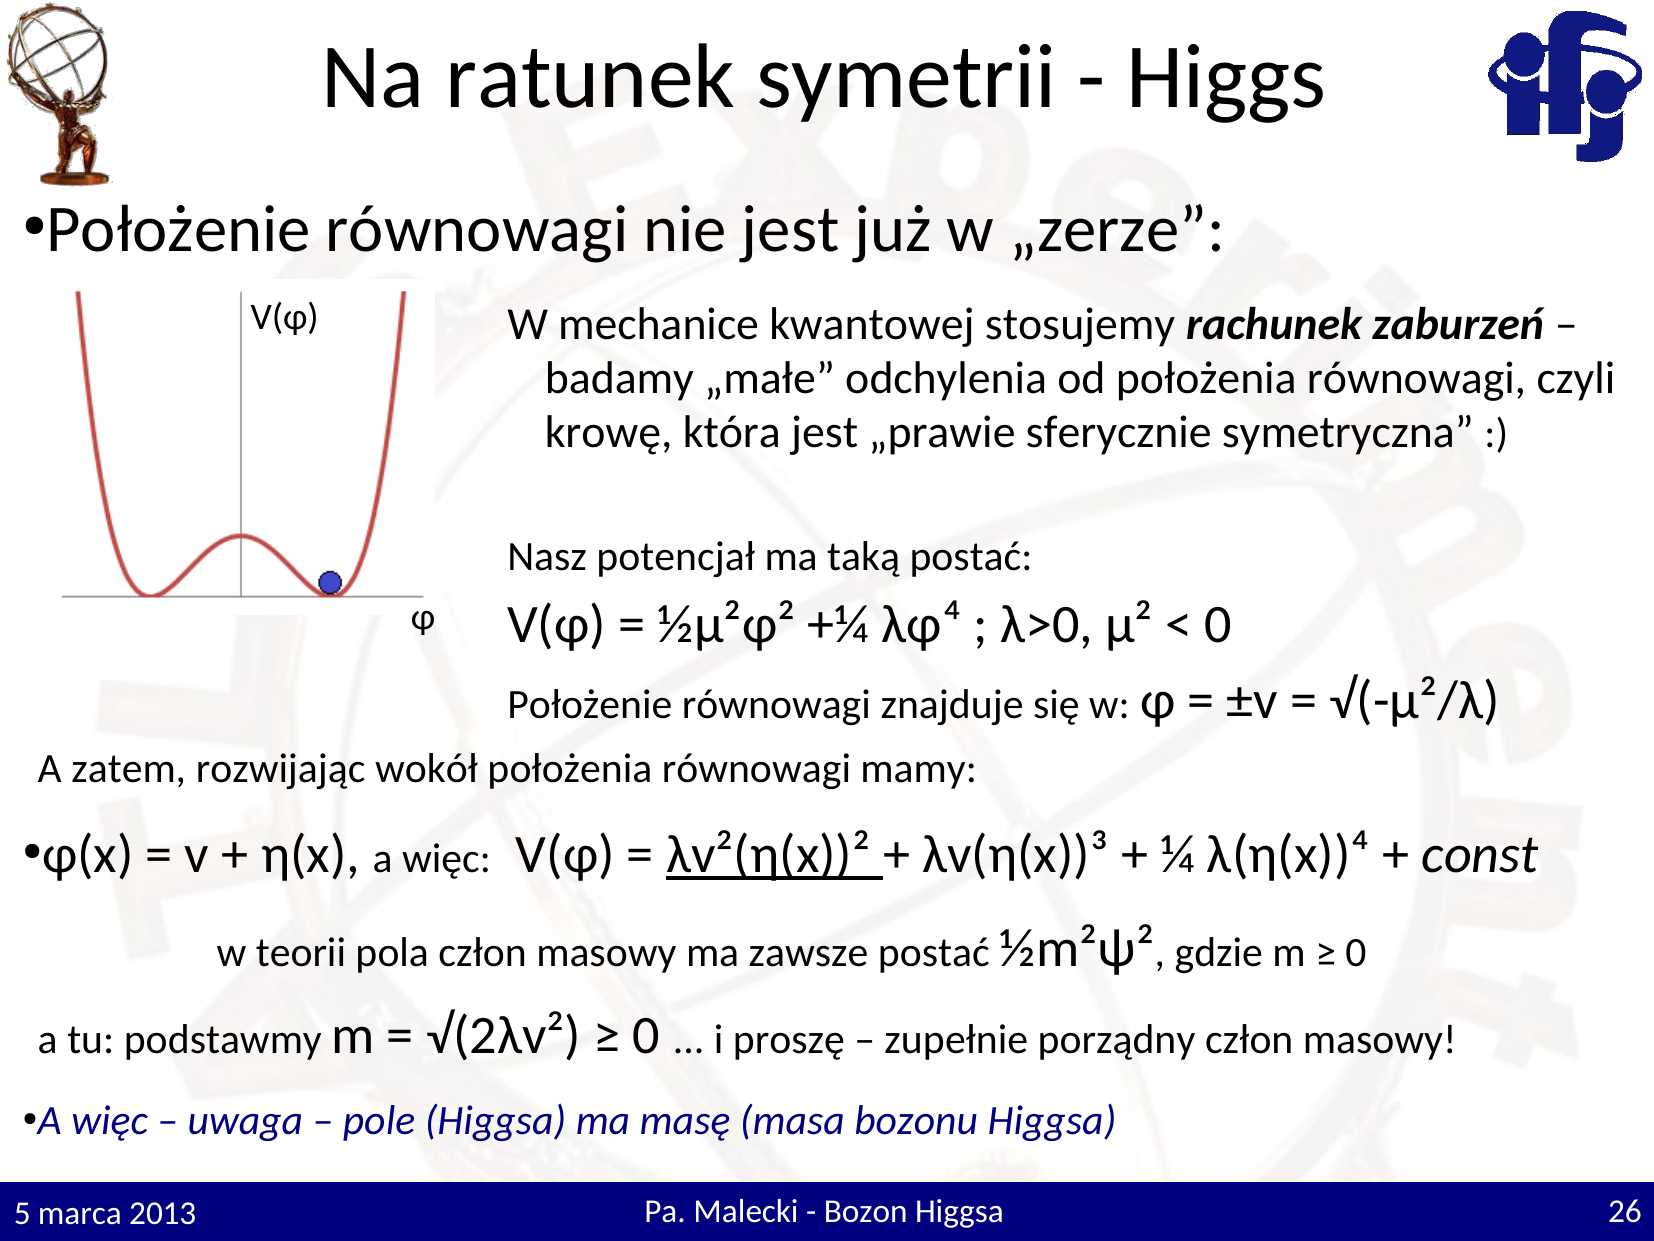

# Na ratunek symetrii - Higgs
Położenie równowagi nie jest już w „zerze”:
W mechanice kwantowej stosujemy rachunek zaburzeń – badamy „małe” odchylenia od położenia równowagi, czyli krowę, która jest „prawie sferycznie symetryczna” :)
Nasz potencjał ma taką postać:
V(φ) = ½μ²φ² +¼ λφ⁴ ; λ>0, μ² < 0
Położenie równowagi znajduje się w: φ = ±v = √(-μ²/λ)
A zatem, rozwijając wokół położenia równowagi mamy:
φ(x) = v + η(x), a więc: V(φ) = λv²(η(x))² + λv(η(x))³ + ¼ λ(η(x))⁴ + const
w teorii pola człon masowy ma zawsze postać ½m²ψ², gdzie m ≥ 0
a tu: podstawmy m = √(2λv²) ≥ 0 ... i proszę – zupełnie porządny człon masowy!
A więc – uwaga – pole (Higgsa) ma masę (masa bozonu Higgsa)
V(φ)
φ
Pa. Malecki - Bozon Higgsa
26
5 marca 2013